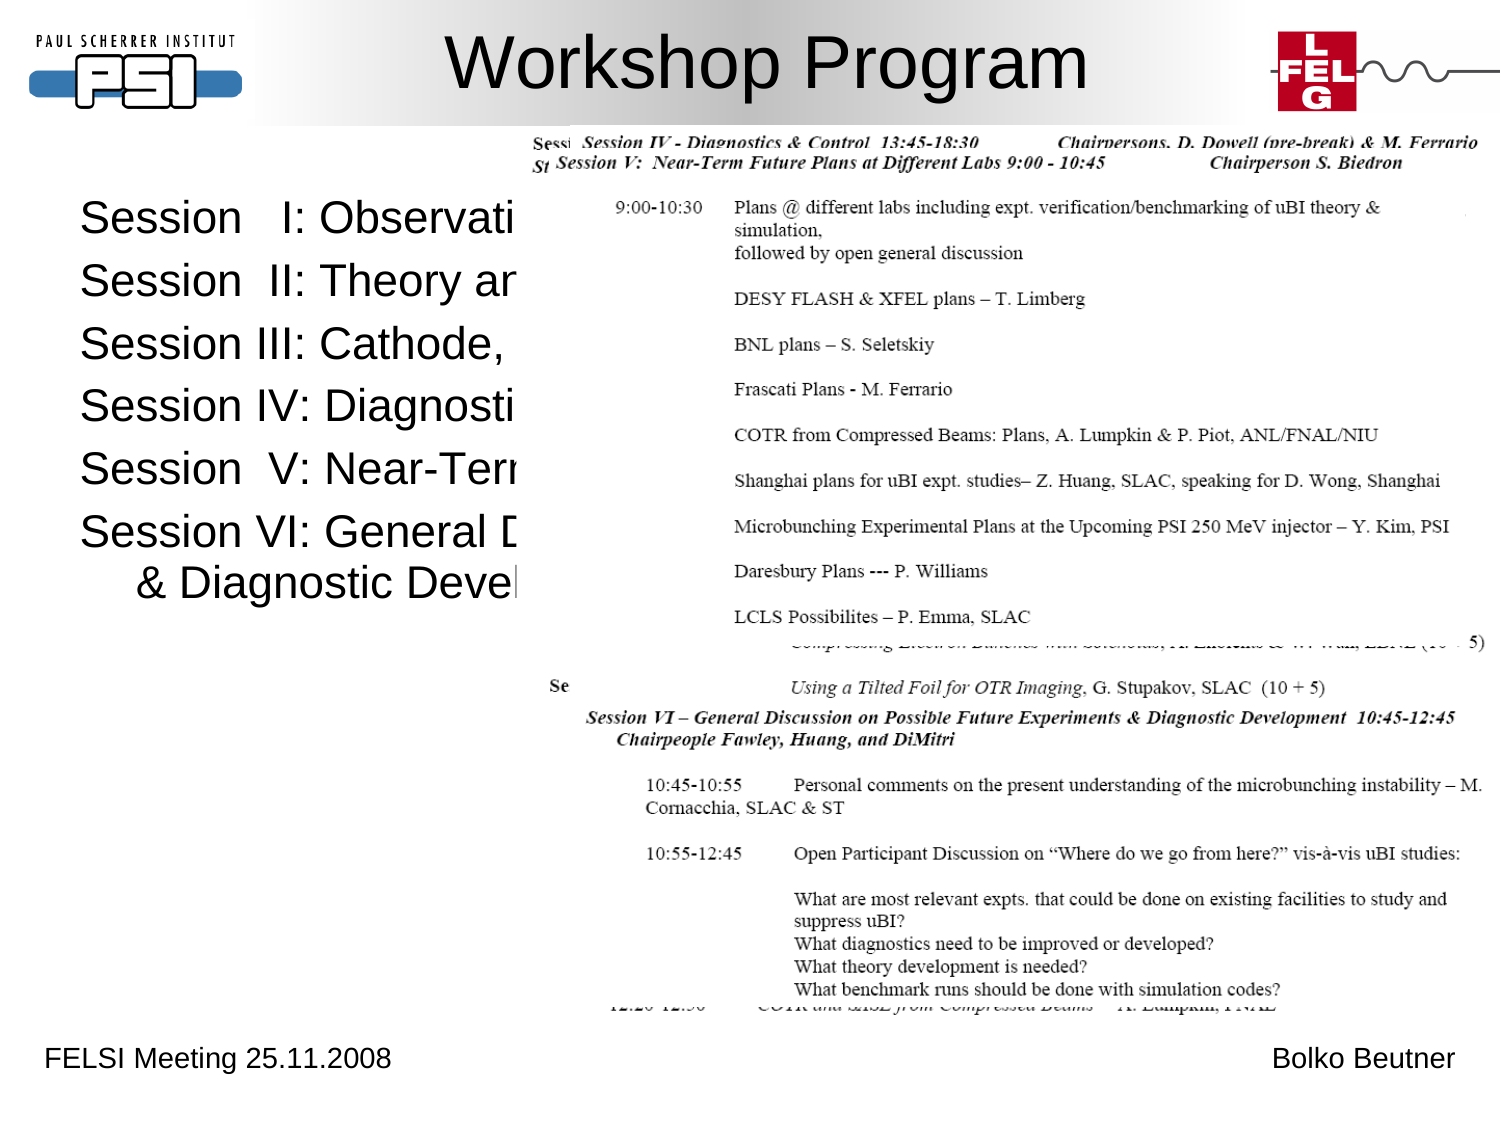

# Workshop Program
Session I: Observations of Microbunching
Session II: Theory and Simulations
Session III: Cathode, Laser, & Injector Physics Relevant to uBI
Session IV: Diagnostics & Control
Session V: Near-Term Future Plans at Different Labs
Session VI: General Discussion on Possible Further Experiments & Diagnostic Development
FELSI Meeting 25.11.2008
Bolko Beutner